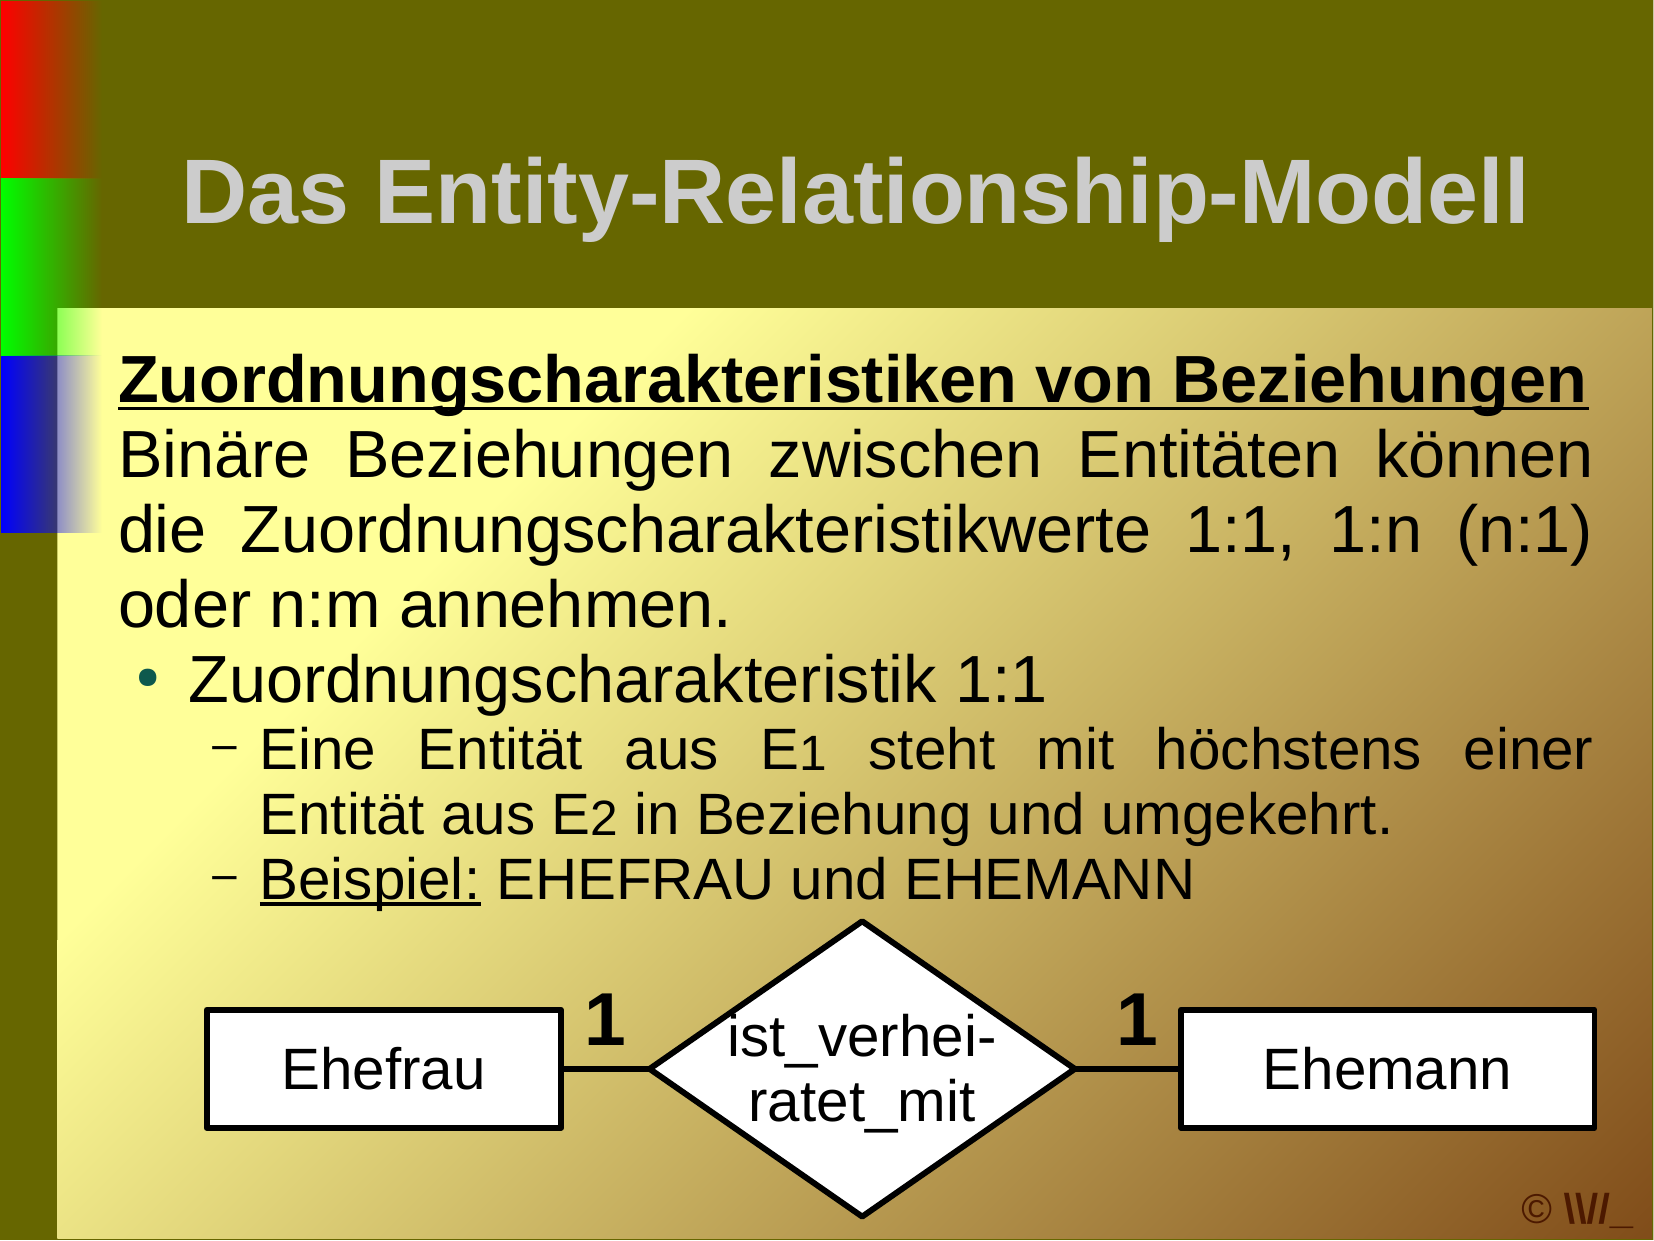

# Das Entity-Relationship-Modell
Zuordnungscharakteristiken von Beziehungen
Binäre Beziehungen zwischen Entitäten können die Zuordnungscharakteristikwerte 1:1, 1:n (n:1) oder n:m annehmen.
Zuordnungscharakteristik 1:1
Eine Entität aus E1 steht mit höchstens einer Entität aus E2 in Beziehung und umgekehrt.
Beispiel: EHEFRAU und EHEMANN
ist_verhei-
ratet_mit
1
1
Ehefrau
Ehemann